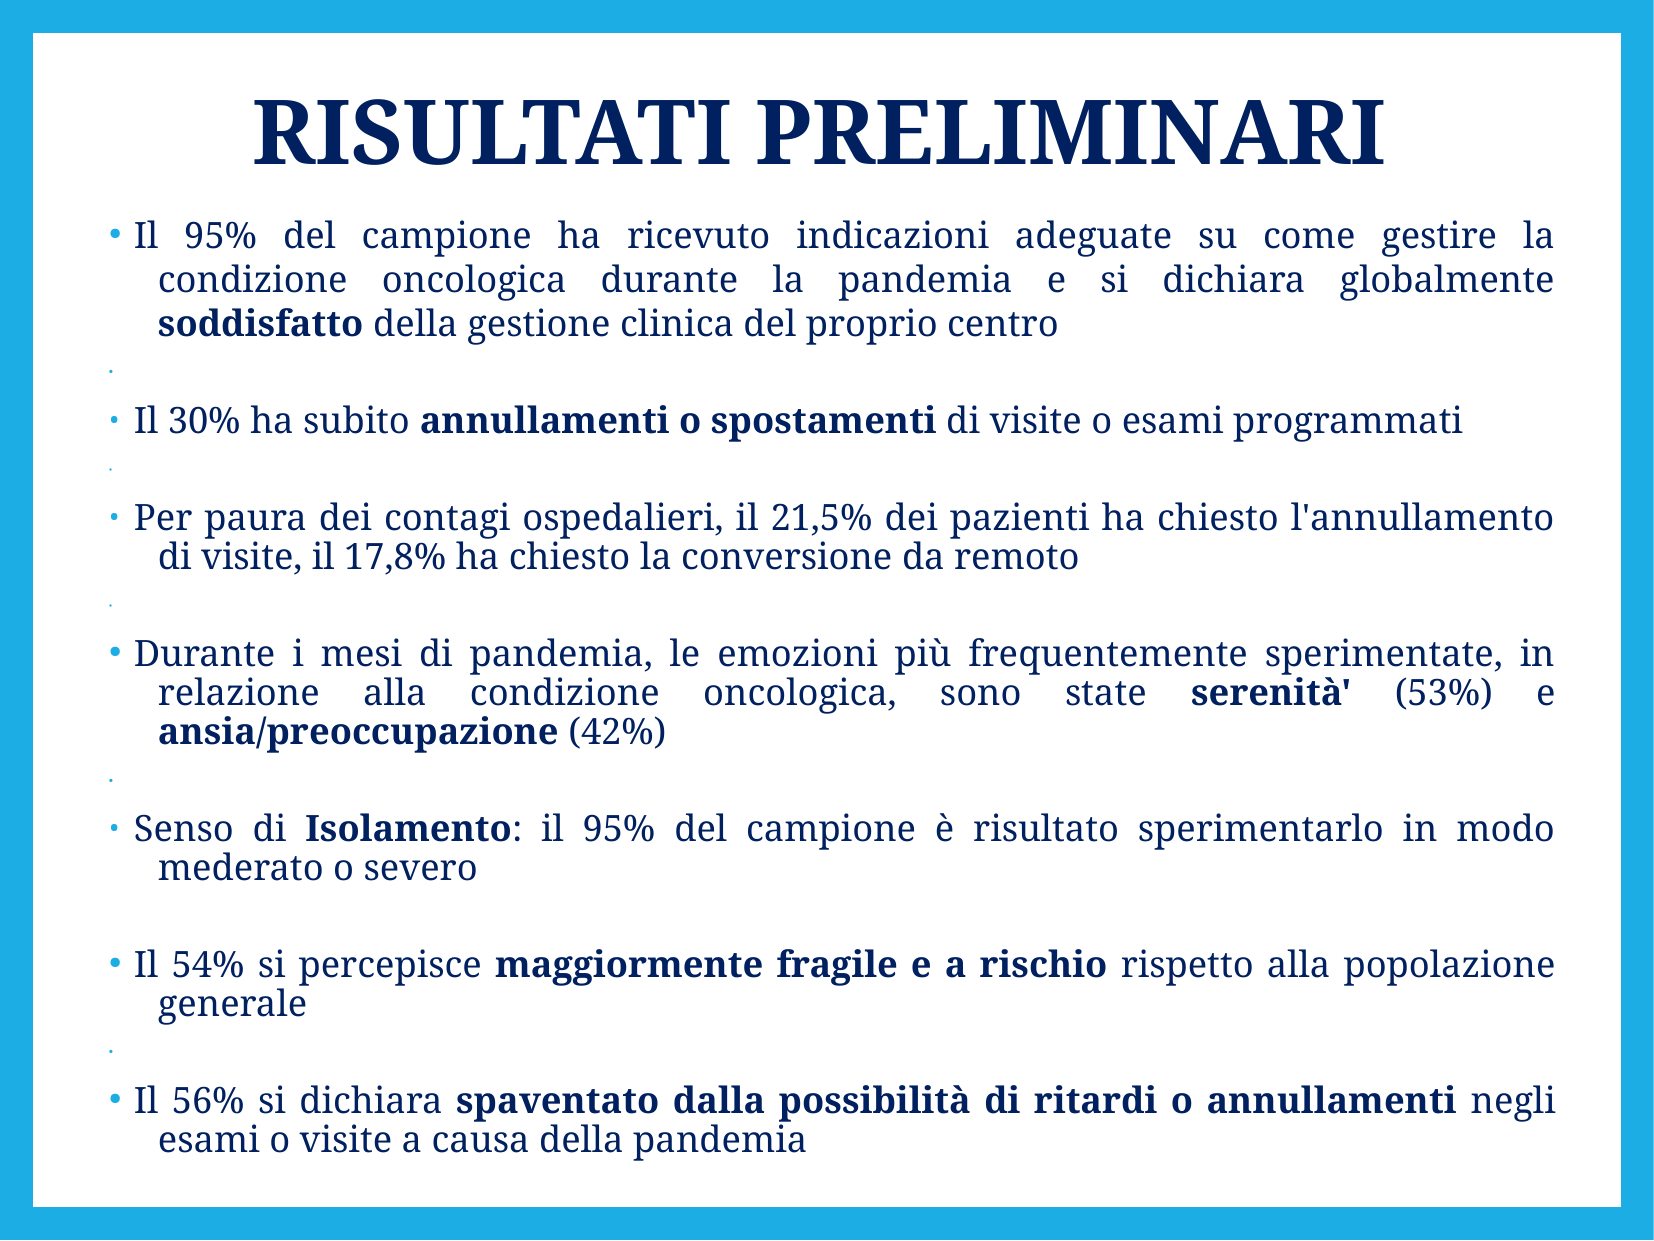

RISULTATI PRELIMINARI
# Il 95% del campione ha ricevuto indicazioni adeguate su come gestire la condizione oncologica durante la pandemia e si dichiara globalmente soddisfatto della gestione clinica del proprio centro
Il 30% ha subito annullamenti o spostamenti di visite o esami programmati
Per paura dei contagi ospedalieri, il 21,5% dei pazienti ha chiesto l'annullamento di visite, il 17,8% ha chiesto la conversione da remoto
Durante i mesi di pandemia, le emozioni più frequentemente sperimentate, in relazione alla condizione oncologica, sono state serenità' (53%) e ansia/preoccupazione (42%)
Senso di Isolamento: il 95% del campione è risultato sperimentarlo in modo mederato o severo
Il 54% si percepisce maggiormente fragile e a rischio rispetto alla popolazione generale
Il 56% si dichiara spaventato dalla possibilità di ritardi o annullamenti negli esami o visite a causa della pandemia